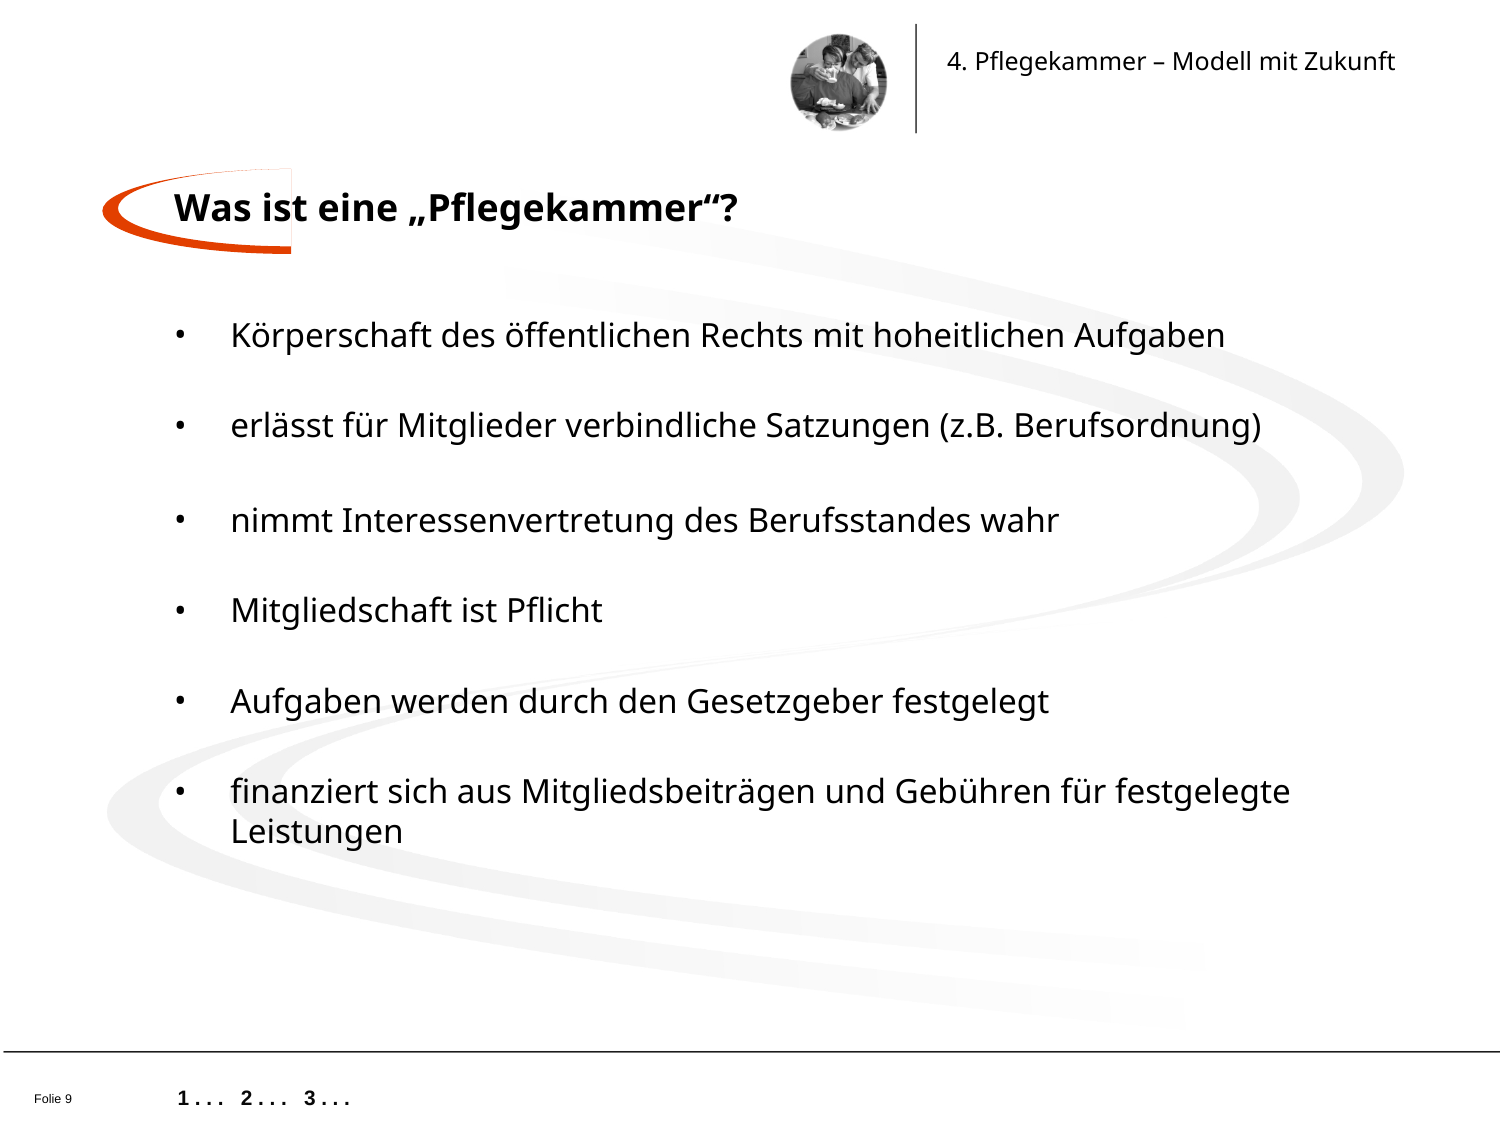

4. Pflegekammer – Modell mit Zukunft
Was ist eine „Pflegekammer“?
Körperschaft des öffentlichen Rechts mit hoheitlichen Aufgaben
erlässt für Mitglieder verbindliche Satzungen (z.B. Berufsordnung)
nimmt Interessenvertretung des Berufsstandes wahr
Mitgliedschaft ist Pflicht
Aufgaben werden durch den Gesetzgeber festgelegt
finanziert sich aus Mitgliedsbeiträgen und Gebühren für festgelegte Leistungen
1 . . . 2 . . . 3 . . .
Folie